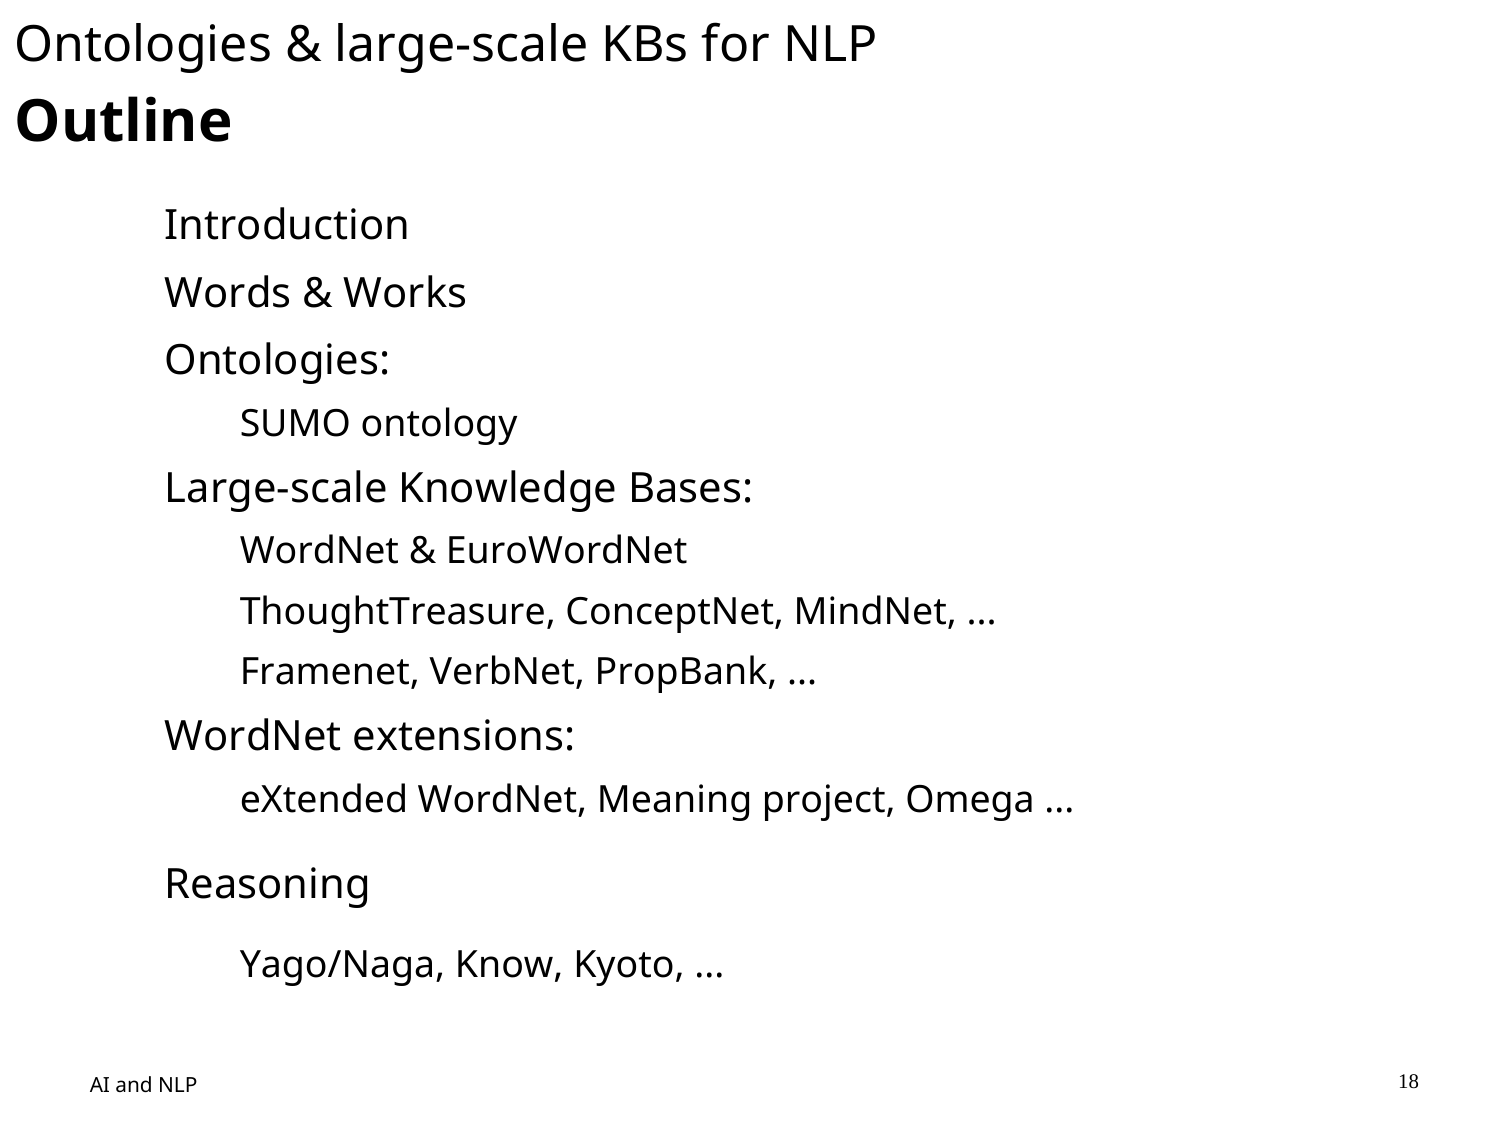

Ontologies & large-scale KBs for NLP
Outline
# Introduction
Words & Works
Ontologies:
SUMO ontology
Large-scale Knowledge Bases:
WordNet & EuroWordNet
ThoughtTreasure, ConceptNet, MindNet, ...
Framenet, VerbNet, PropBank, ...
WordNet extensions:
eXtended WordNet, Meaning project, Omega ...
Reasoning
Yago/Naga, Know, Kyoto, ...
18